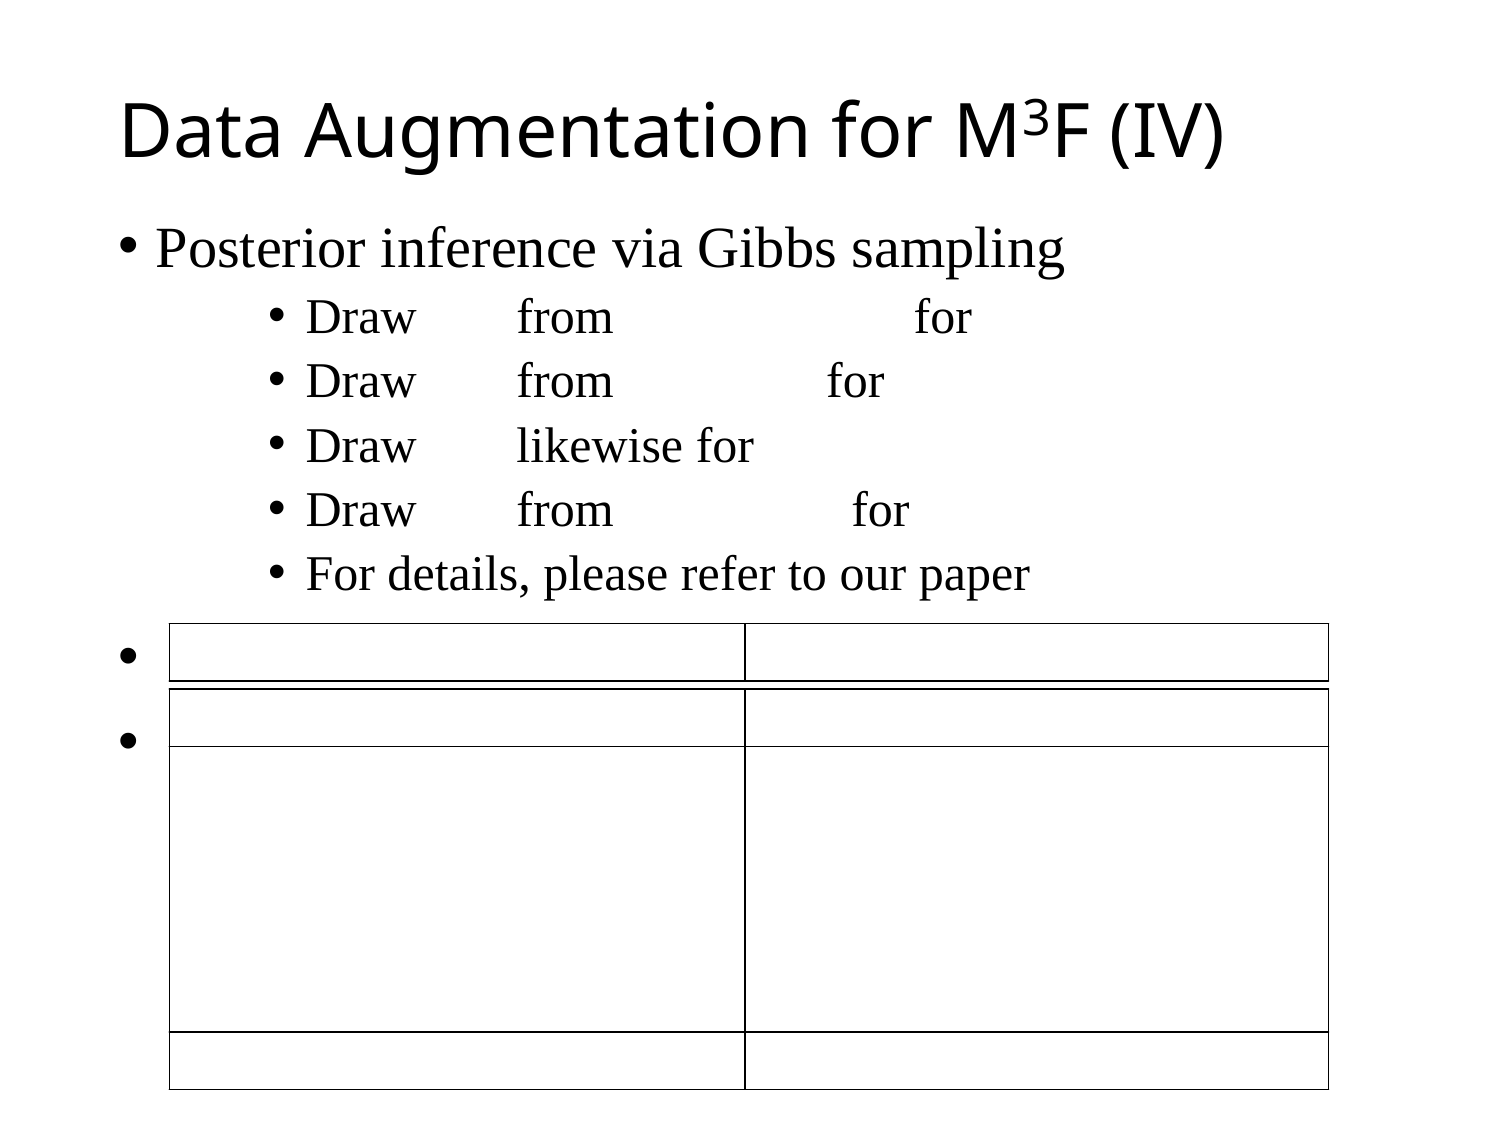

Data Augmentation for M3F (IV)
Posterior inference via Gibbs sampling
Draw from for
Draw from for
Draw likewise for
Draw from for
For details, please refer to our paper